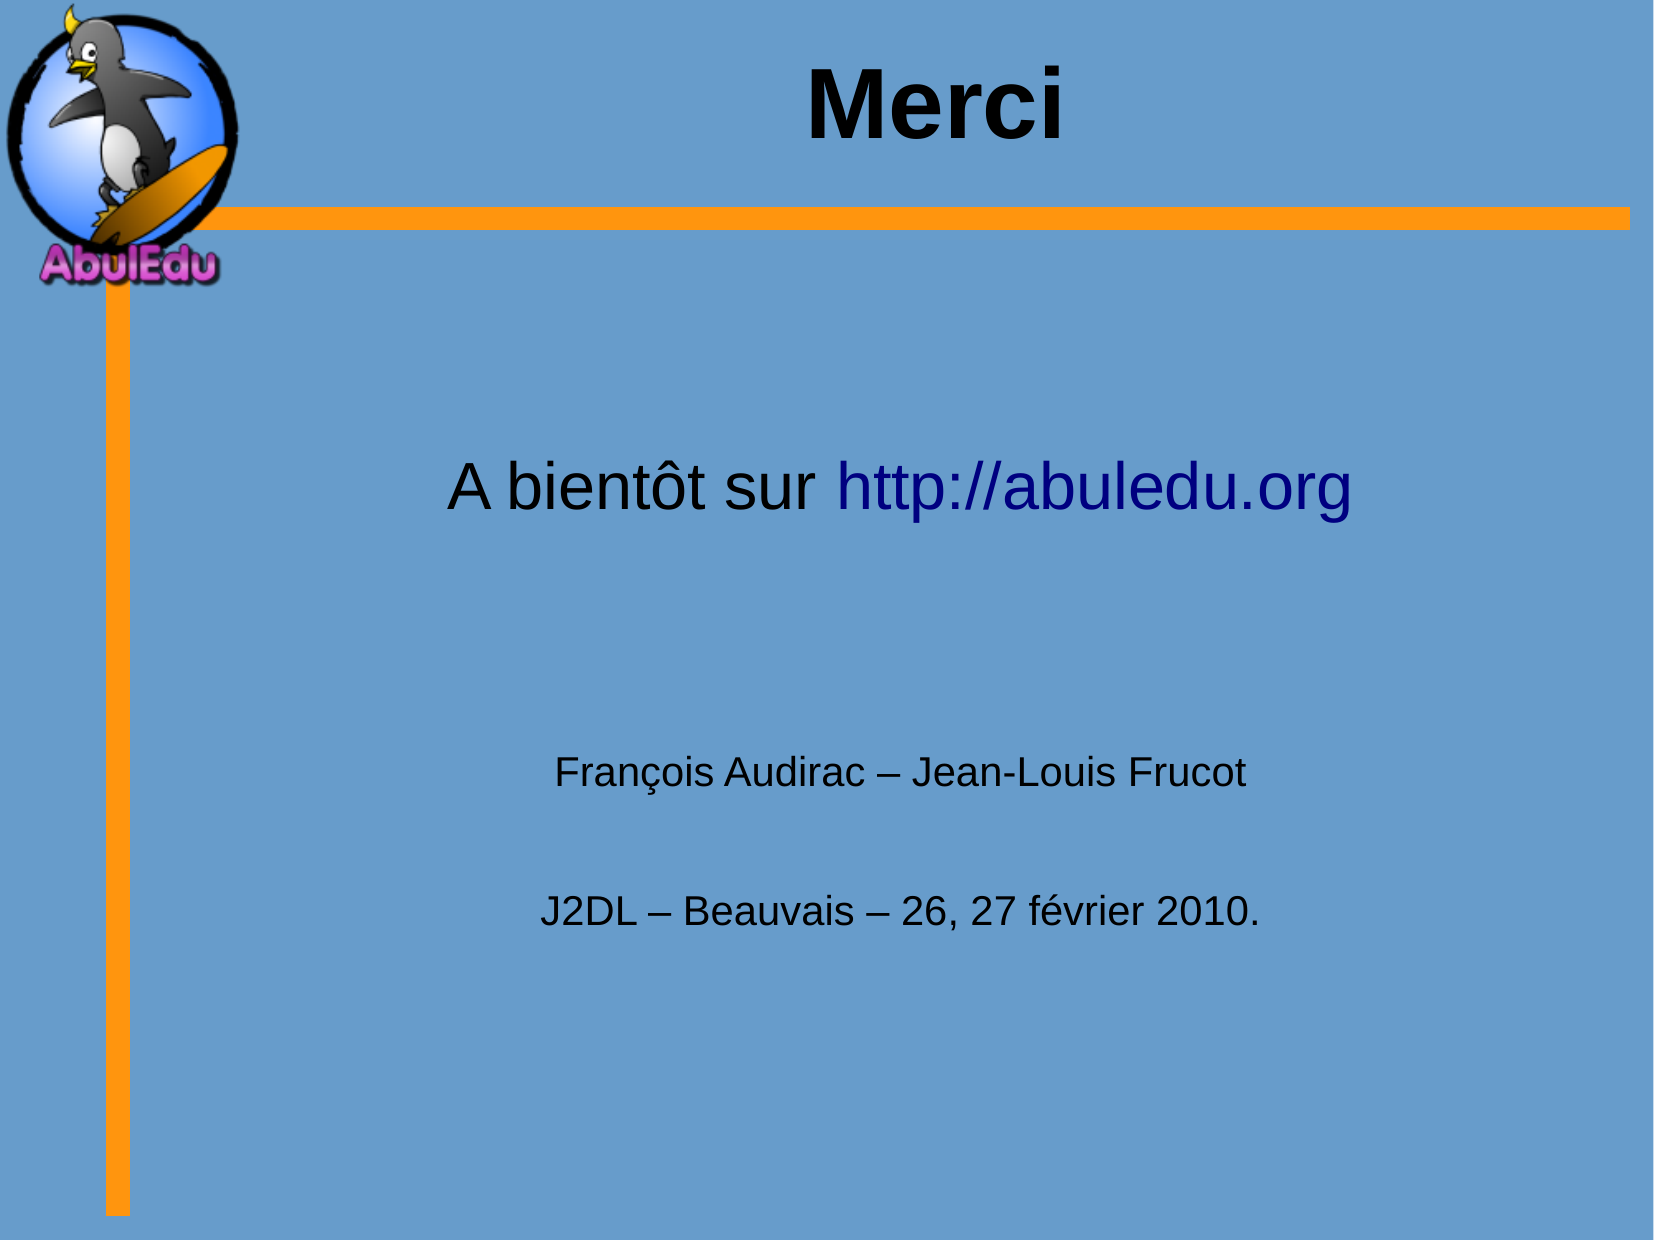

# Merci
A bientôt sur http://abuledu.org
François Audirac – Jean-Louis Frucot
J2DL – Beauvais – 26, 27 février 2010.